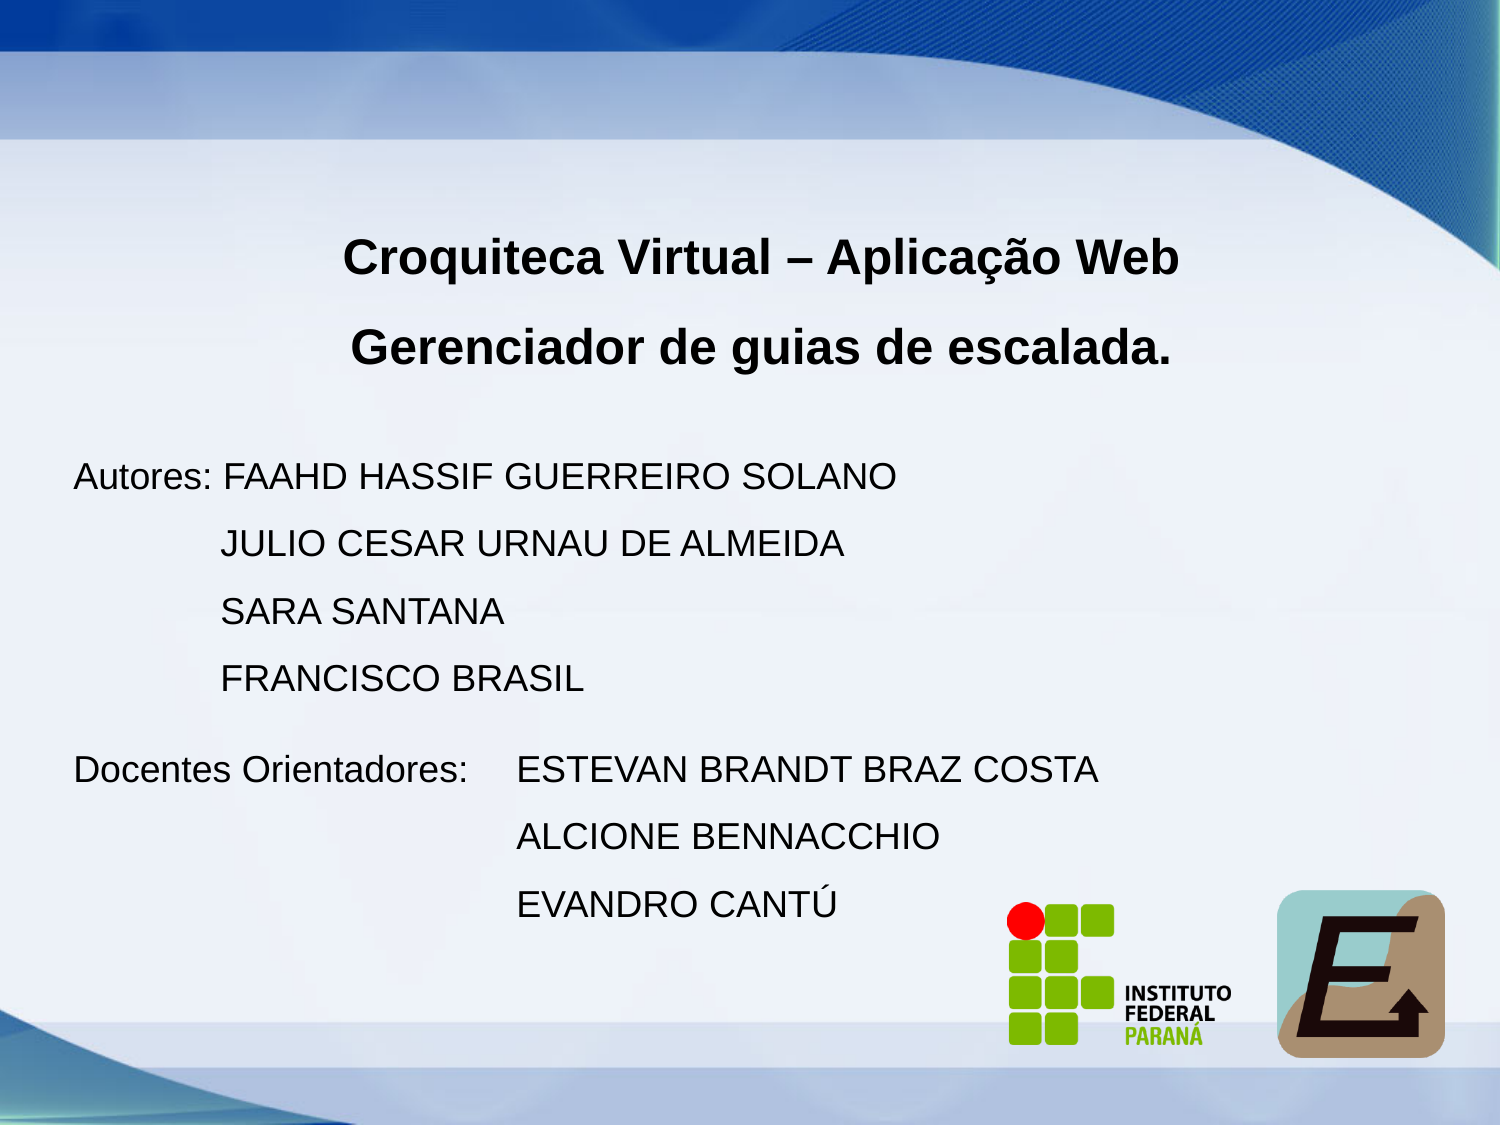

Croquiteca Virtual – Aplicação Web Gerenciador de guias de escalada.
Autores: FAAHD HASSIF GUERREIRO SOLANO
 JULIO CESAR URNAU DE ALMEIDA
 SARA SANTANA
 FRANCISCO BRASIL
Docentes Orientadores: 	ESTEVAN BRANDT BRAZ COSTA
		 		 	ALCIONE BENNACCHIO
		 			EVANDRO CANTÚ